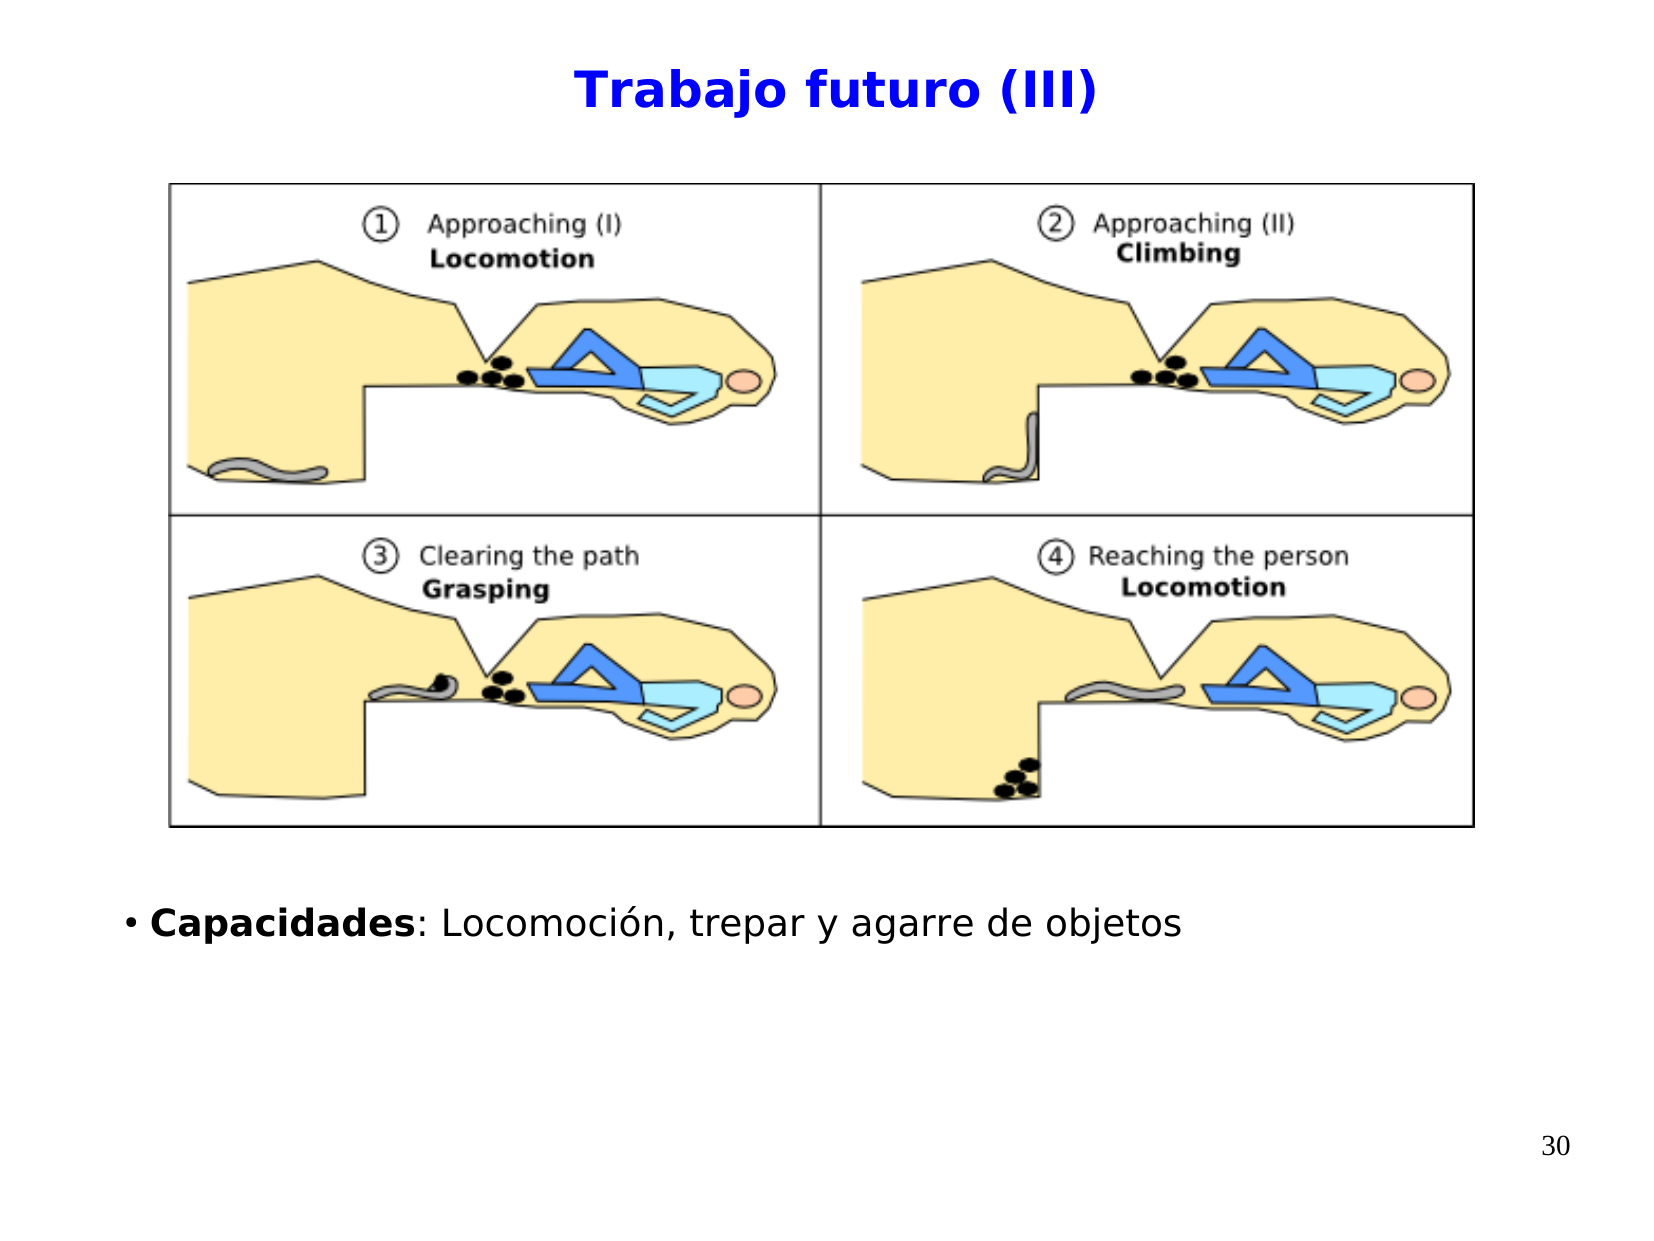

Trabajo futuro (III)
 Capacidades: Locomoción, trepar y agarre de objetos
30